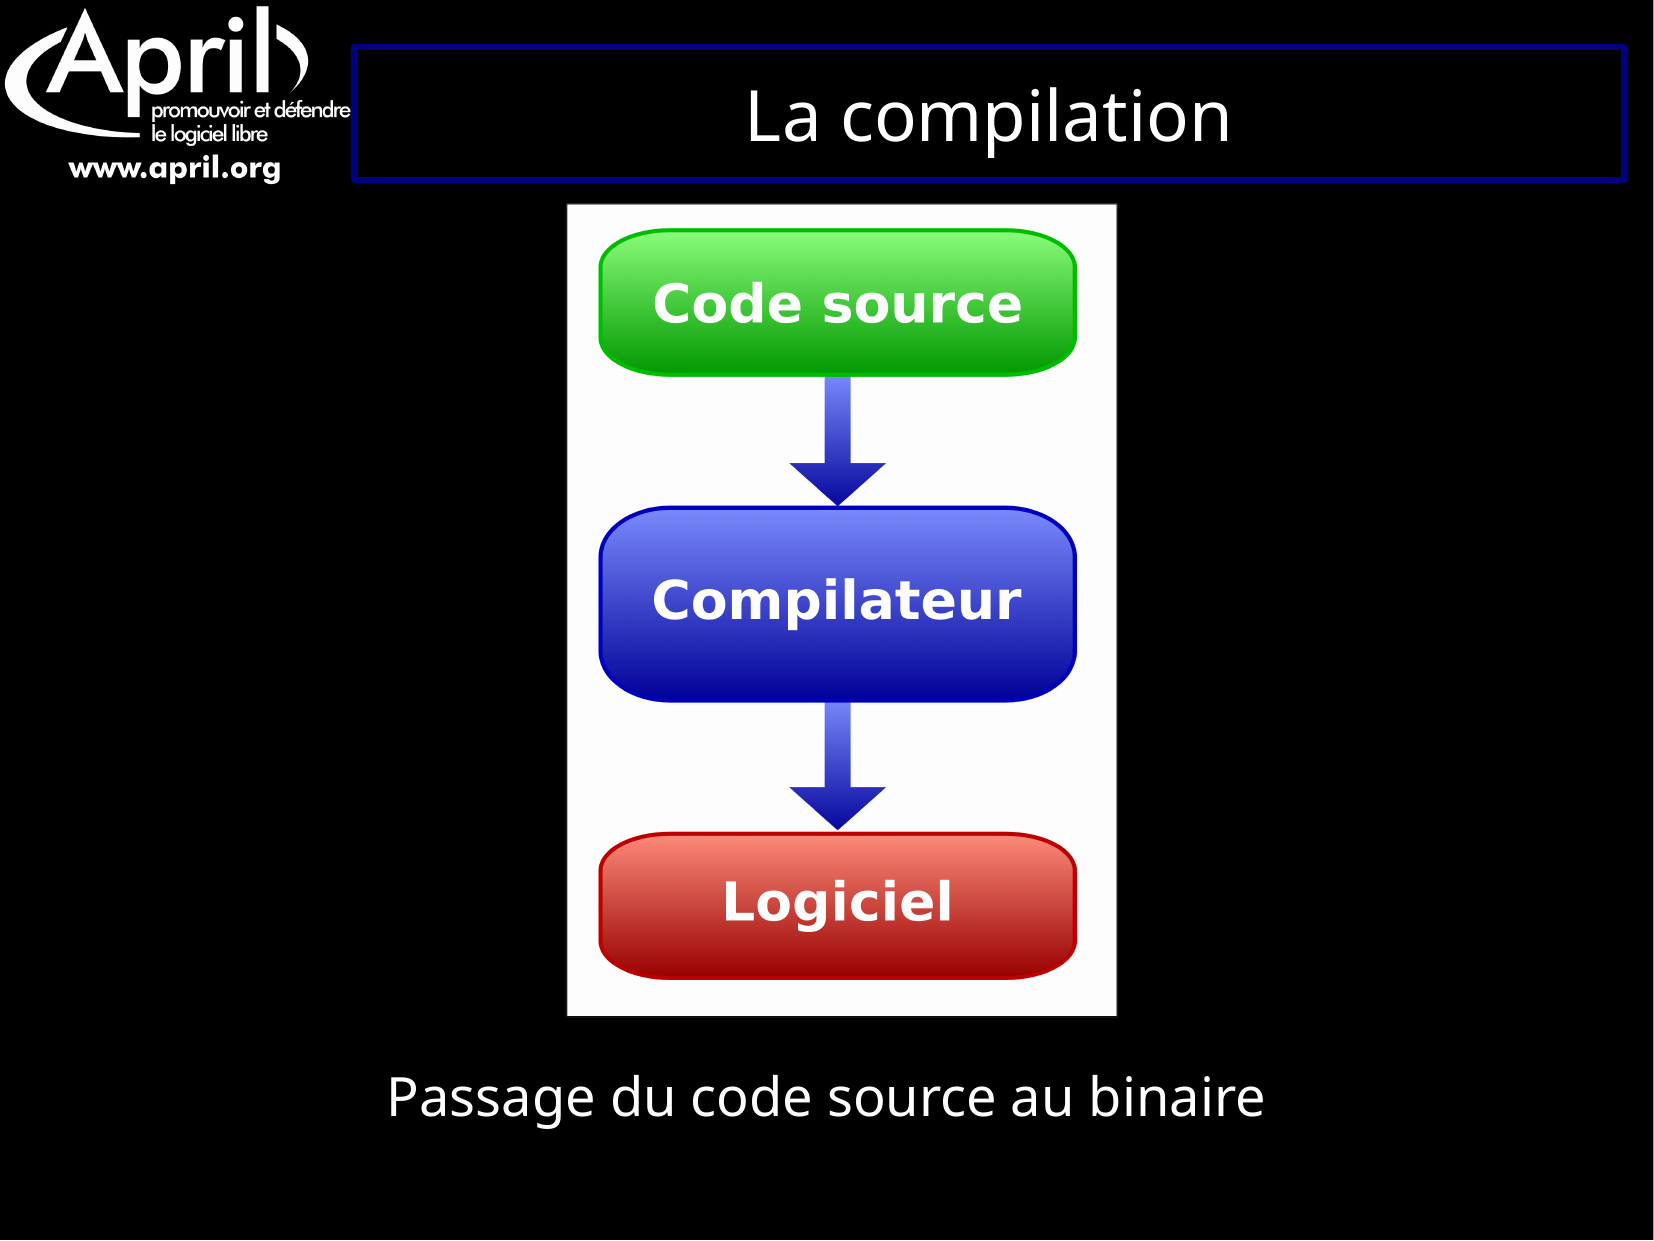

# La compilation
Passage du code source au binaire